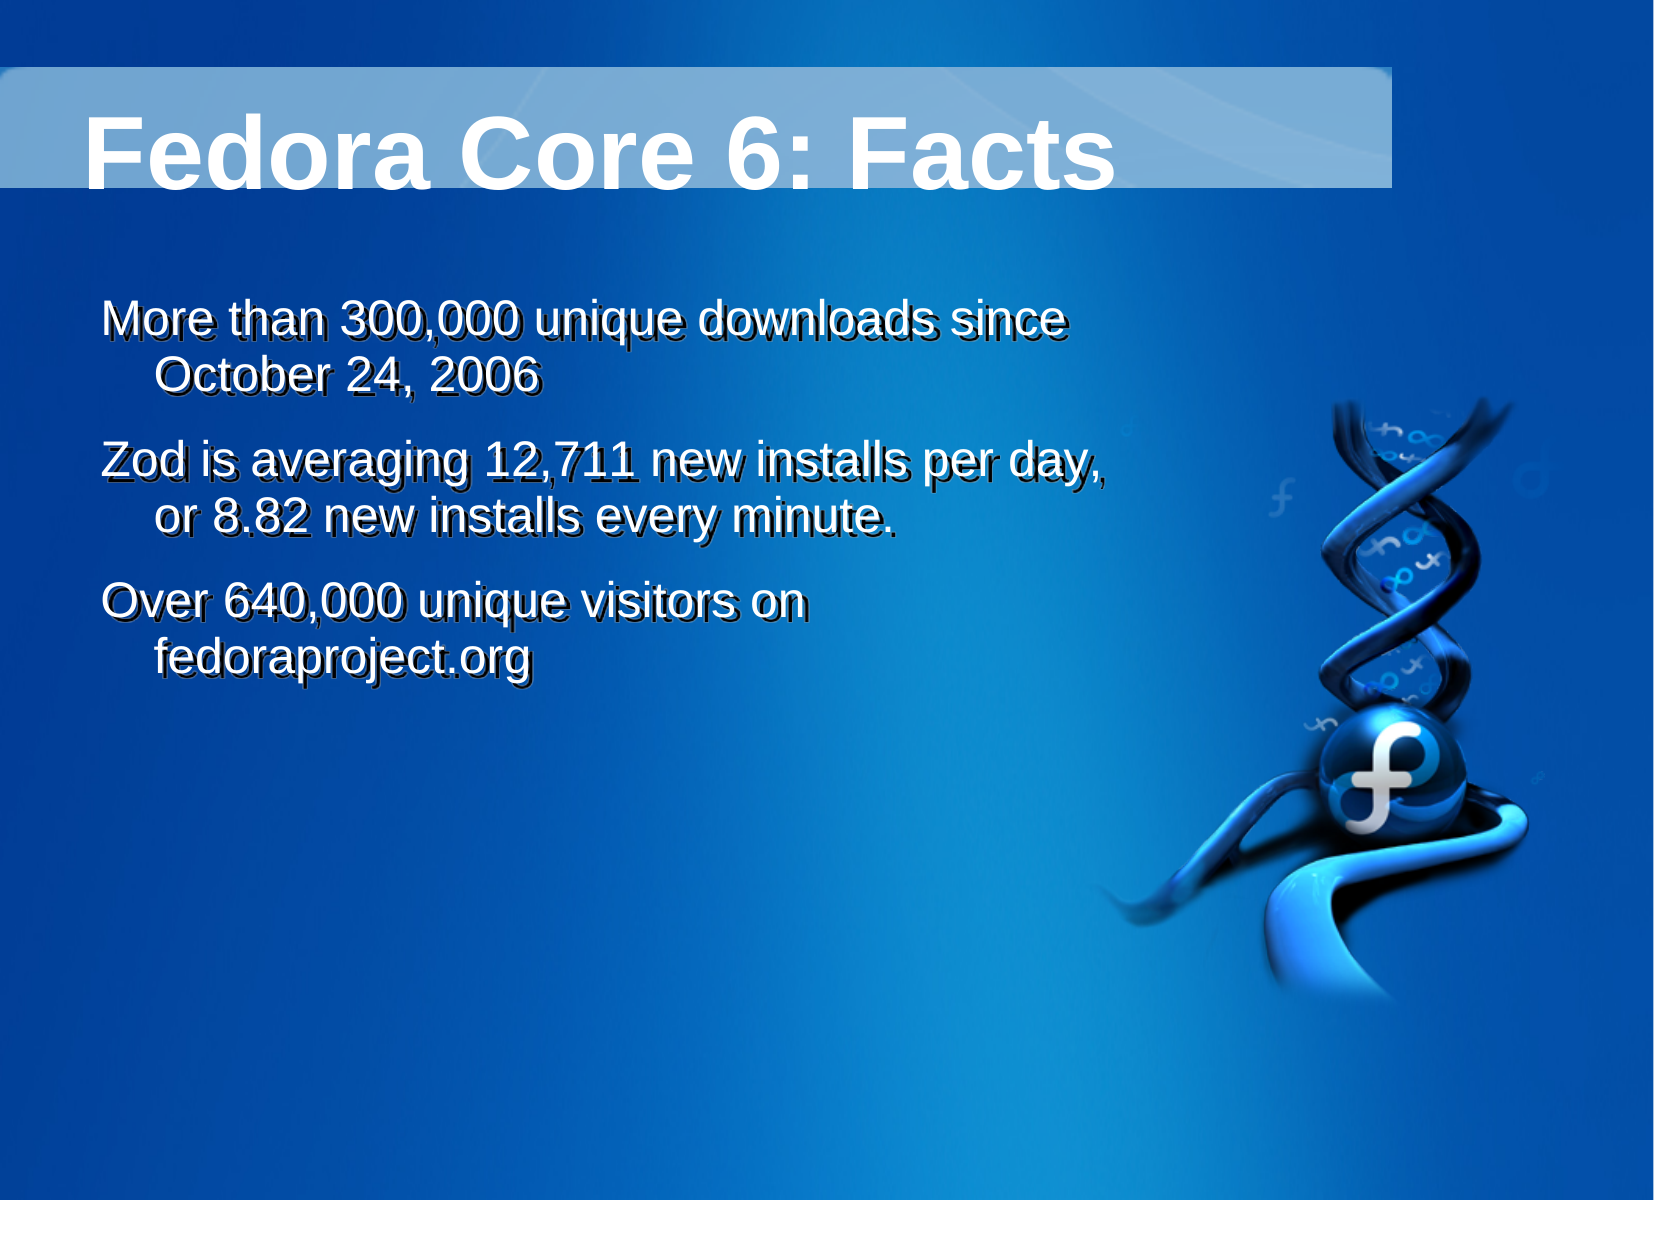

# Fedora Core 6: Facts
More than 300,000 unique downloads since October 24, 2006
Zod is averaging 12,711 new installs per day, or 8.82 new installs every minute.
Over 640,000 unique visitors on fedoraproject.org